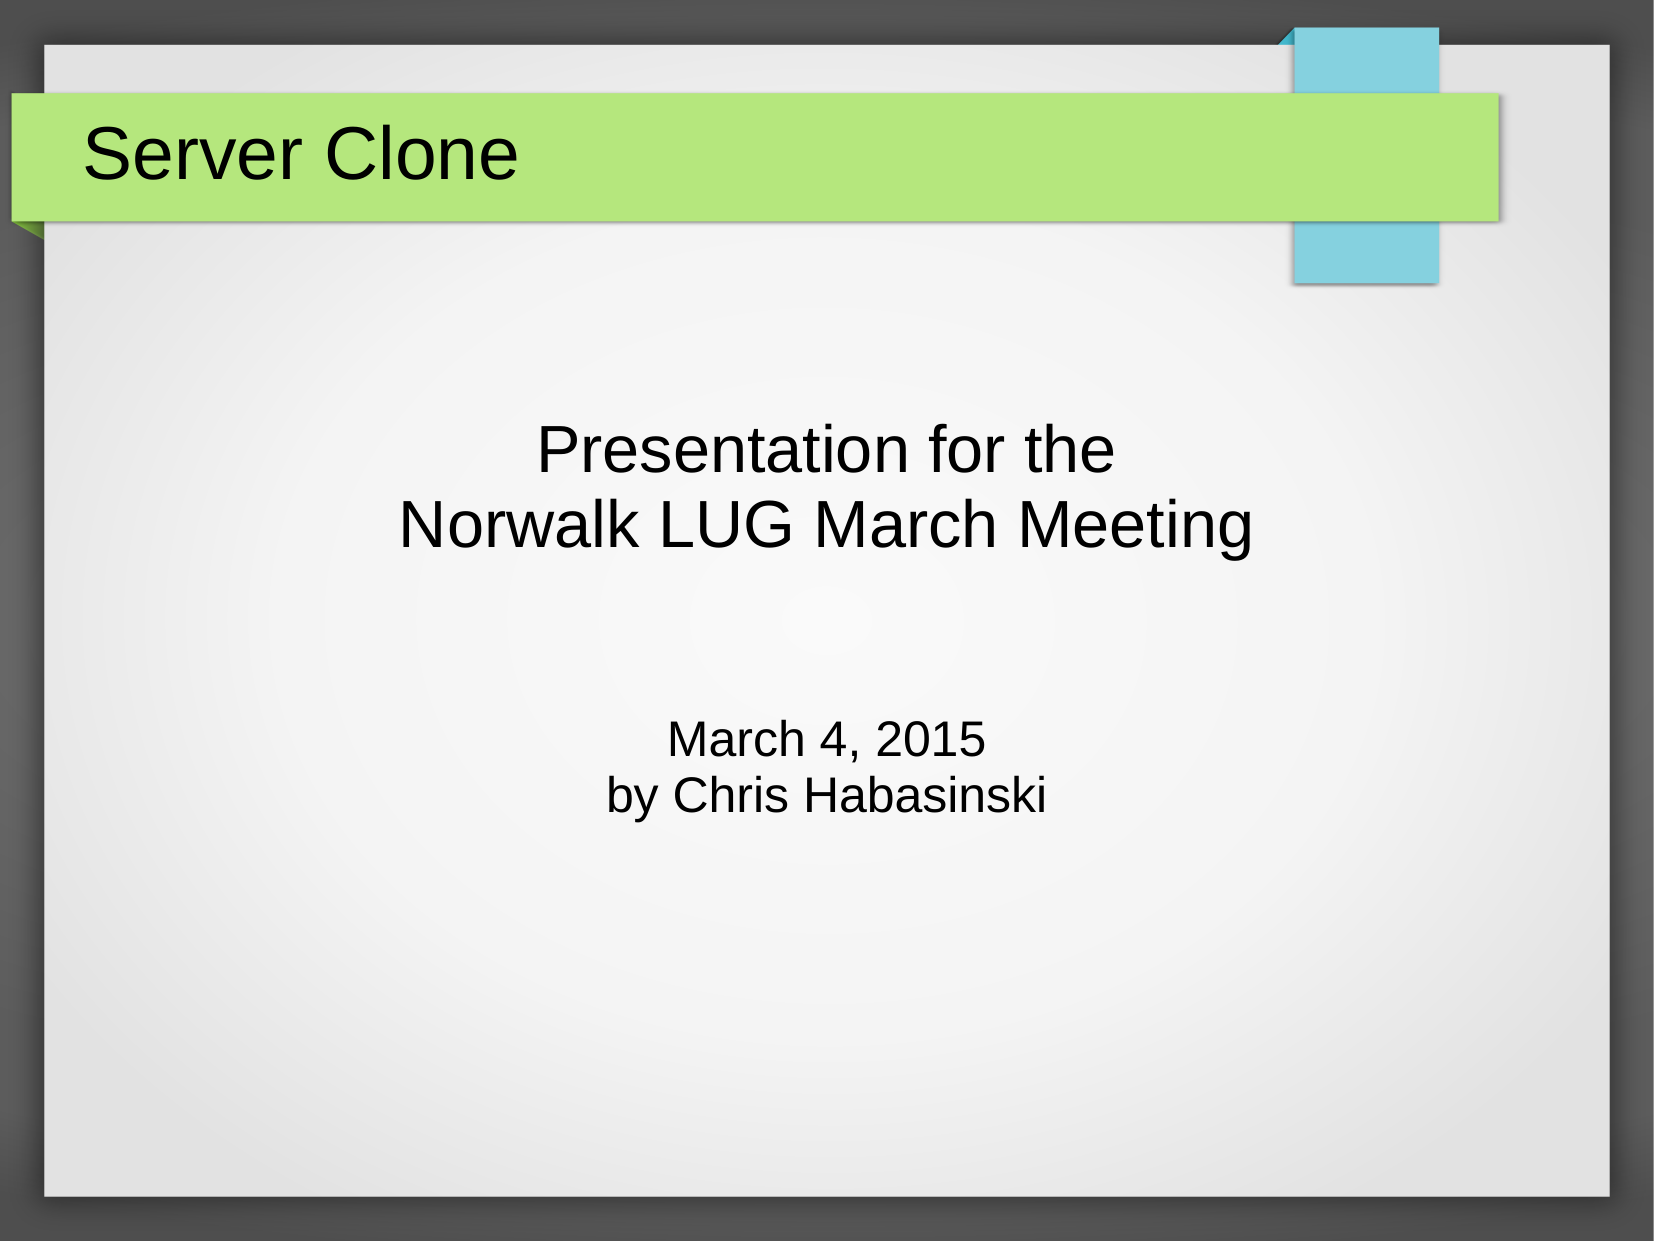

# Server Clone
Presentation for the
Norwalk LUG March Meeting
March 4, 2015
by Chris Habasinski